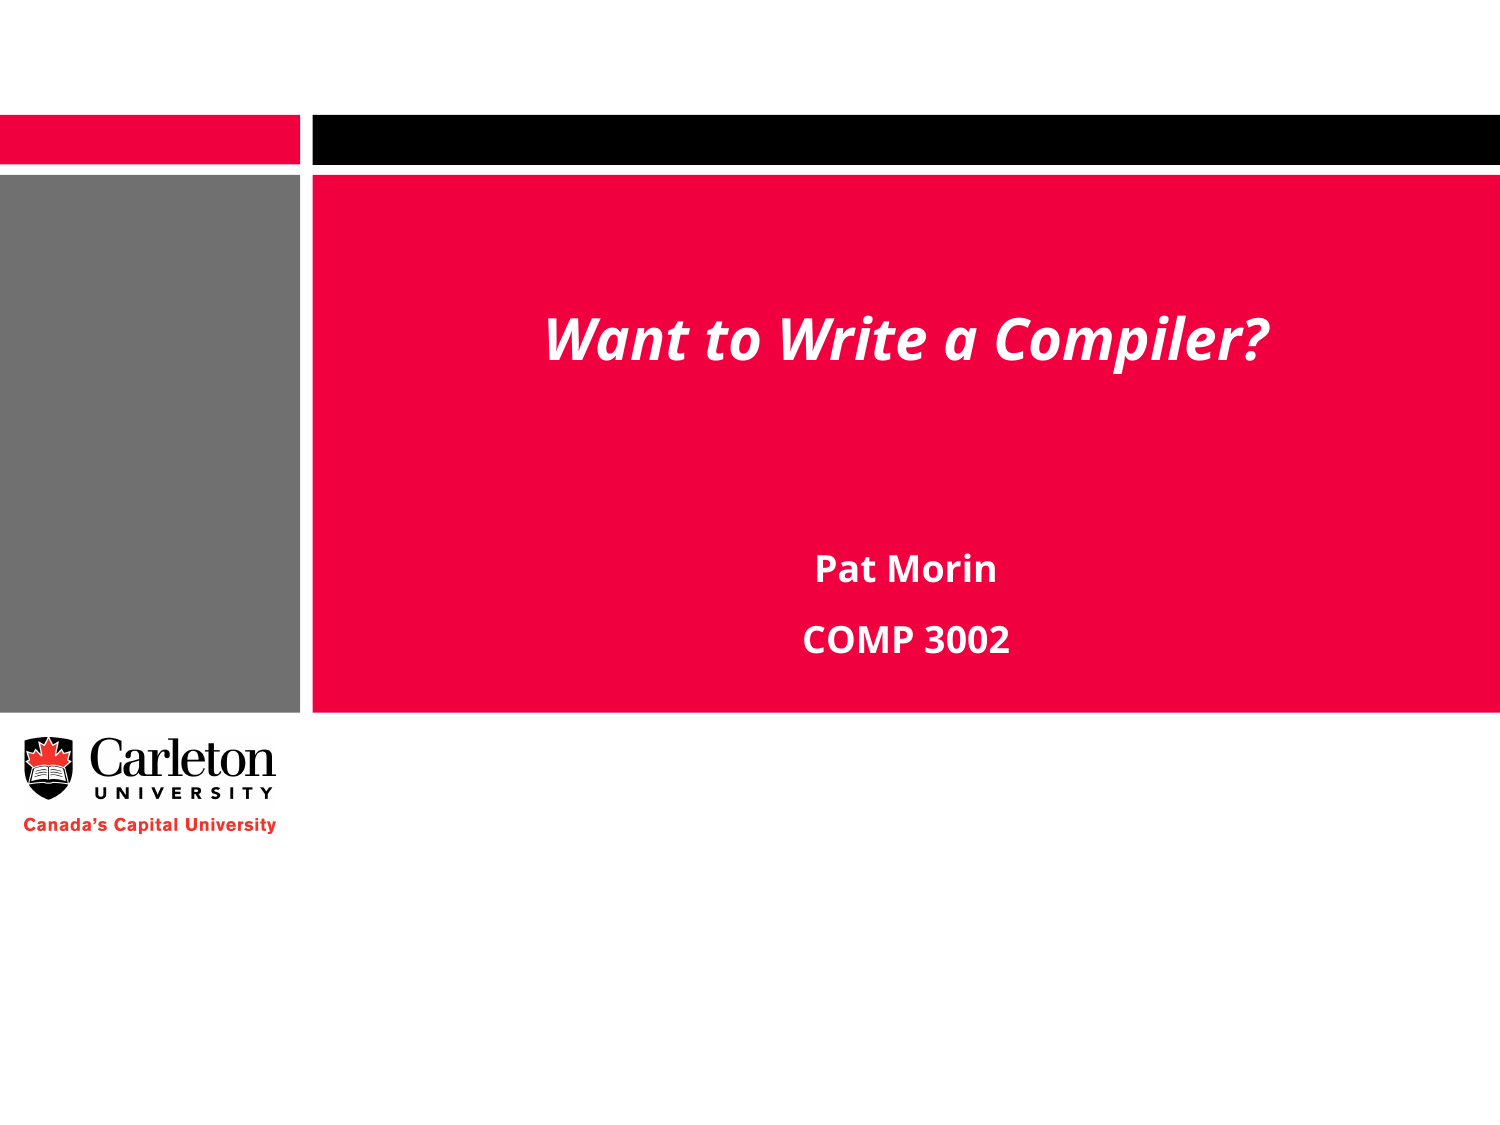

# Want to Write a Compiler?
Pat Morin
COMP 3002